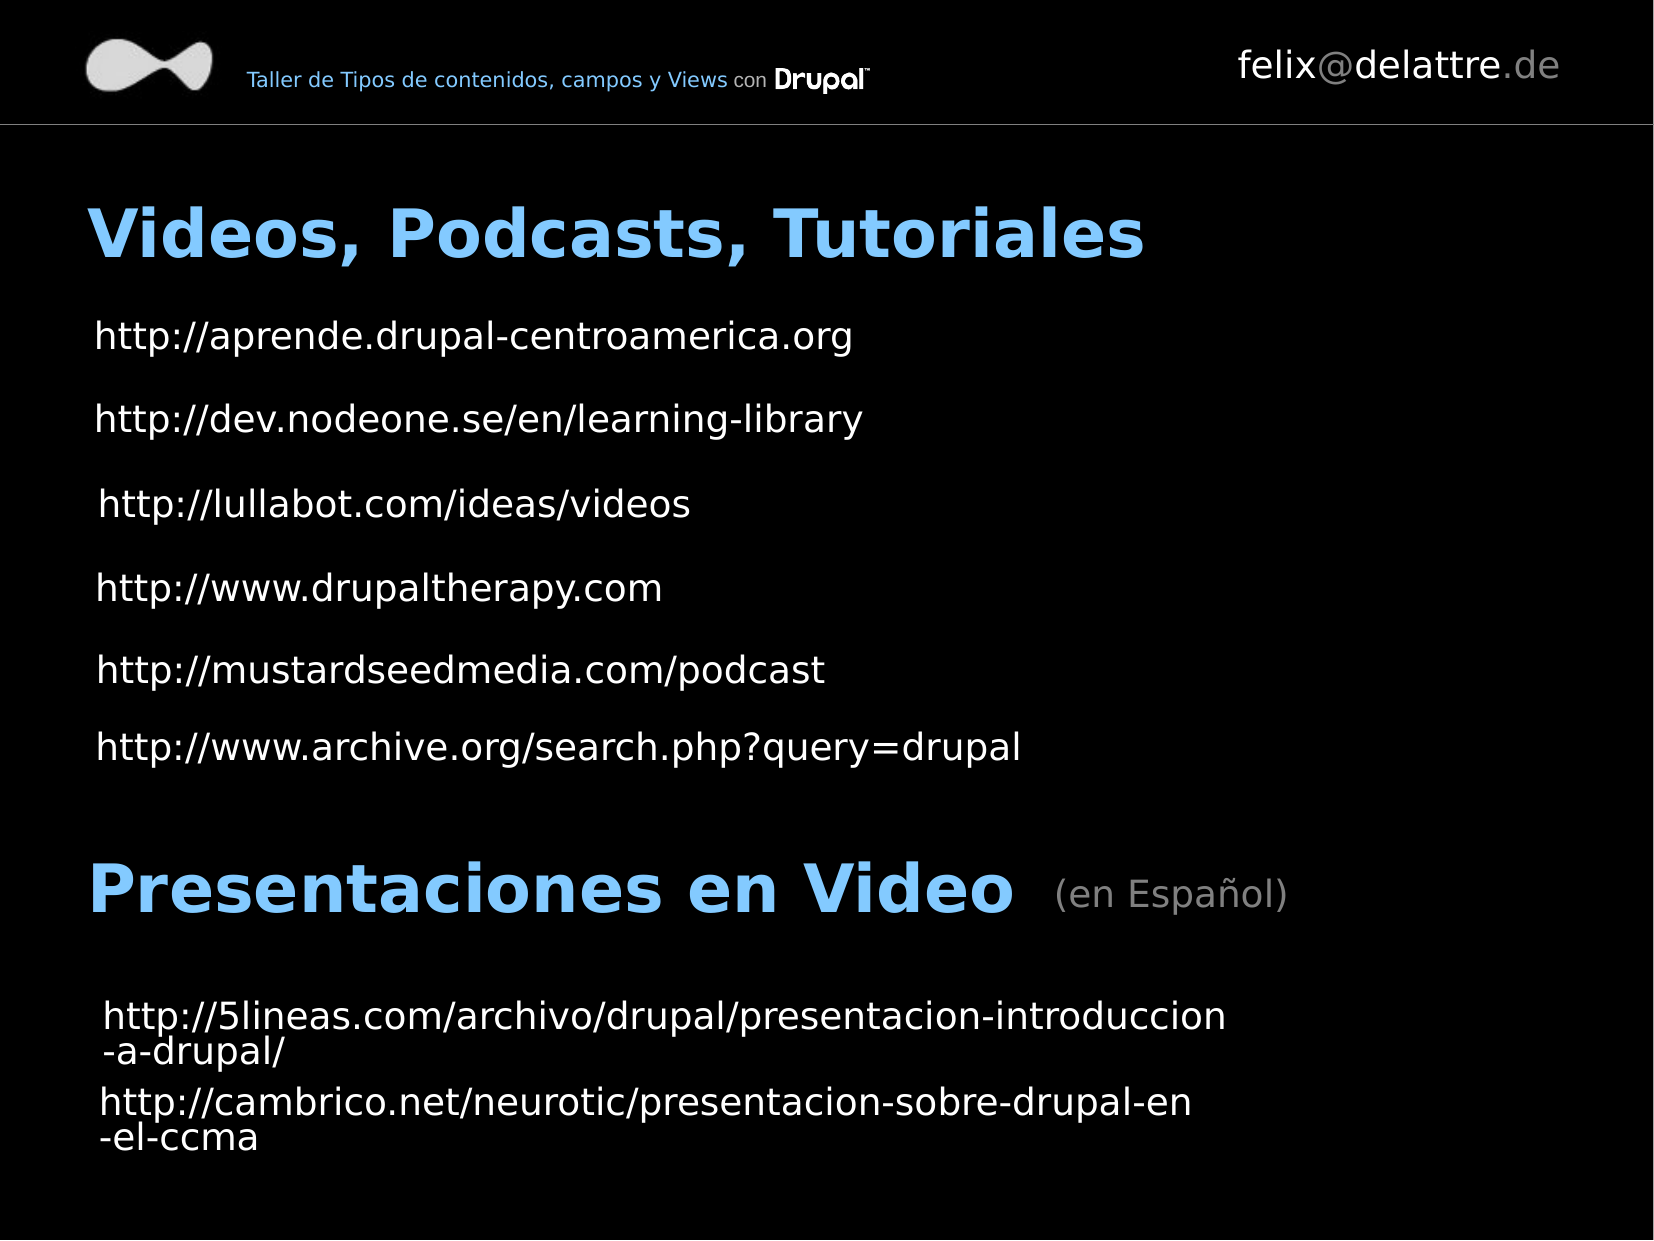

Videos, Podcasts, Tutoriales
http://aprende.drupal-centroamerica.org
http://dev.nodeone.se/en/learning-library
http://lullabot.com/ideas/videos
http://www.drupaltherapy.com
http://mustardseedmedia.com/podcast
http://www.archive.org/search.php?query=drupal
Presentaciones en Video
(en Español)
http://5lineas.com/archivo/drupal/presentacion-introduccion-a-drupal/
http://cambrico.net/neurotic/presentacion-sobre-drupal-en-el-ccma